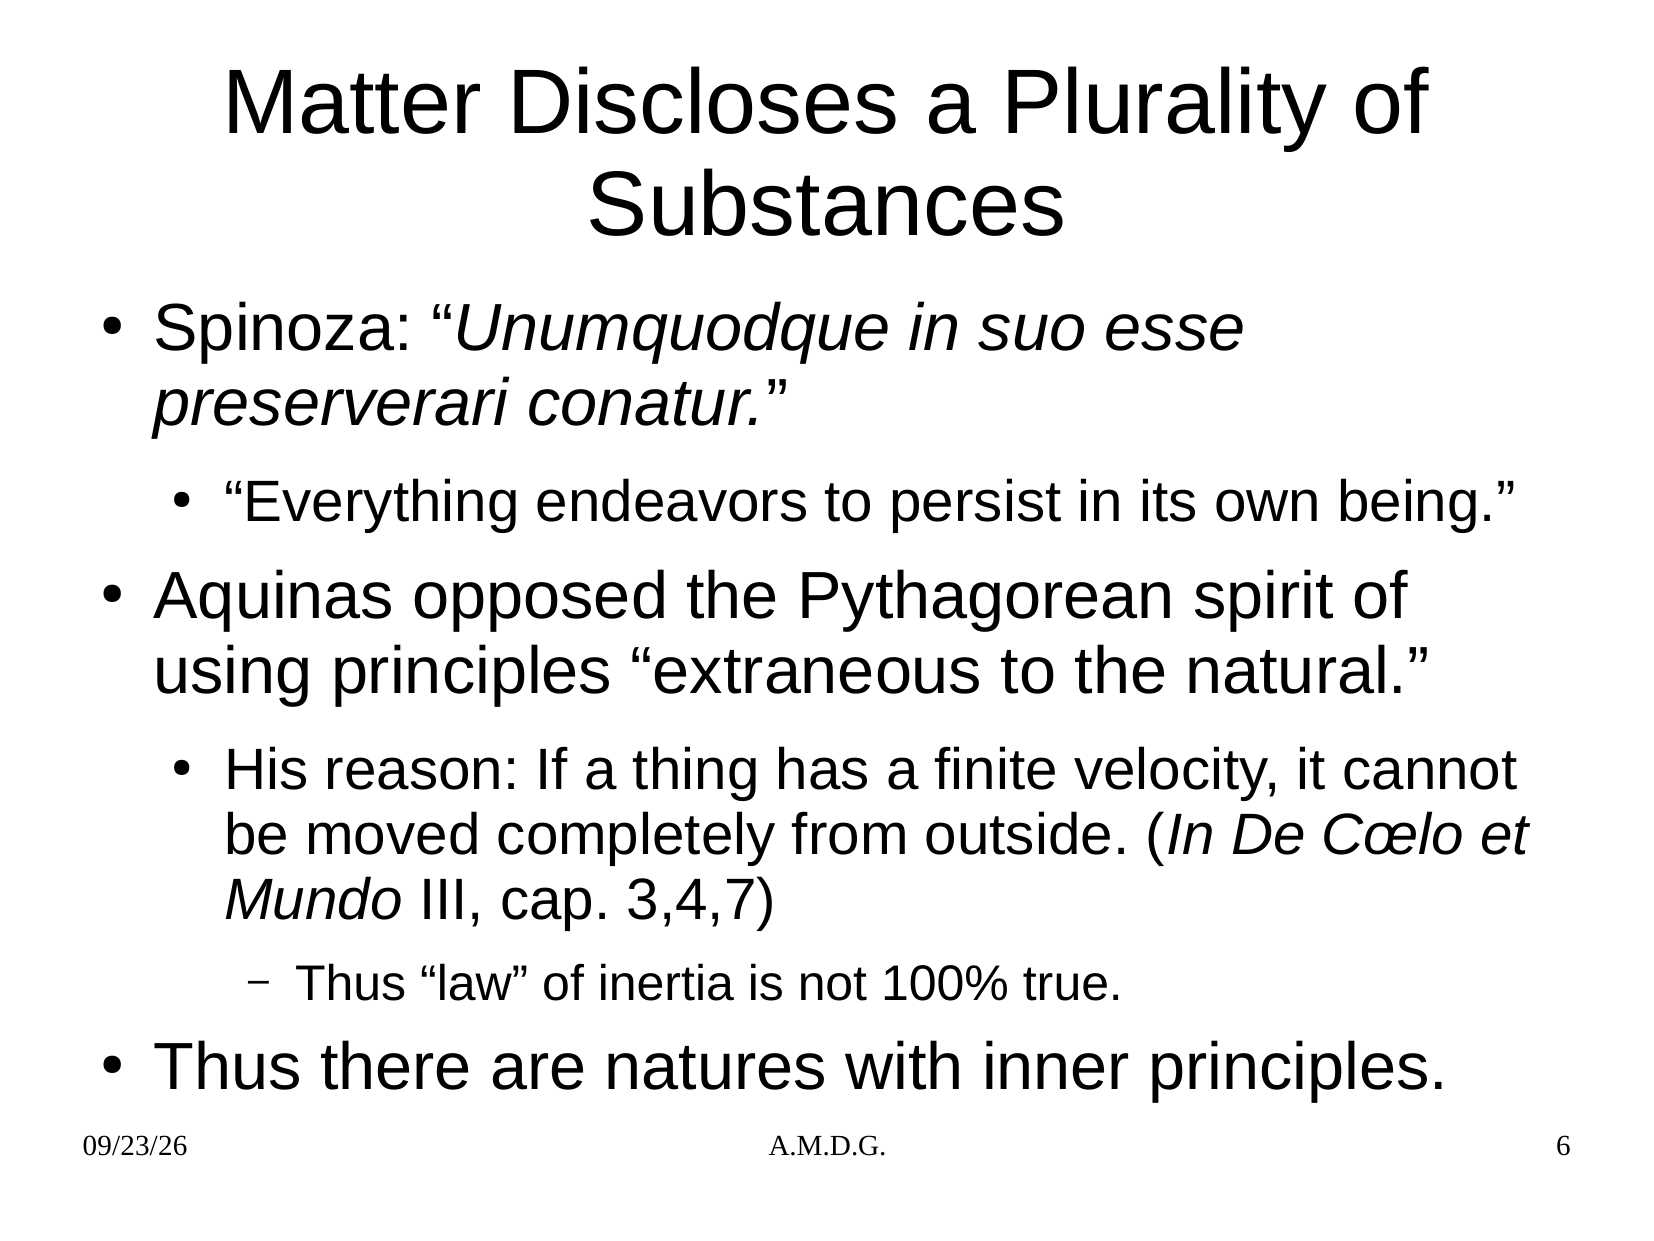

# Matter Discloses a Plurality of Substances
Spinoza: “Unumquodque in suo esse preserverari conatur.”
“Everything endeavors to persist in its own being.”
Aquinas opposed the Pythagorean spirit of using principles “extraneous to the natural.”
His reason: If a thing has a finite velocity, it cannot be moved completely from outside. (In De Cœlo et Mundo III, cap. 3,4,7)
Thus “law” of inertia is not 100% true.
Thus there are natures with inner principles.
`
A.M.D.G.
6